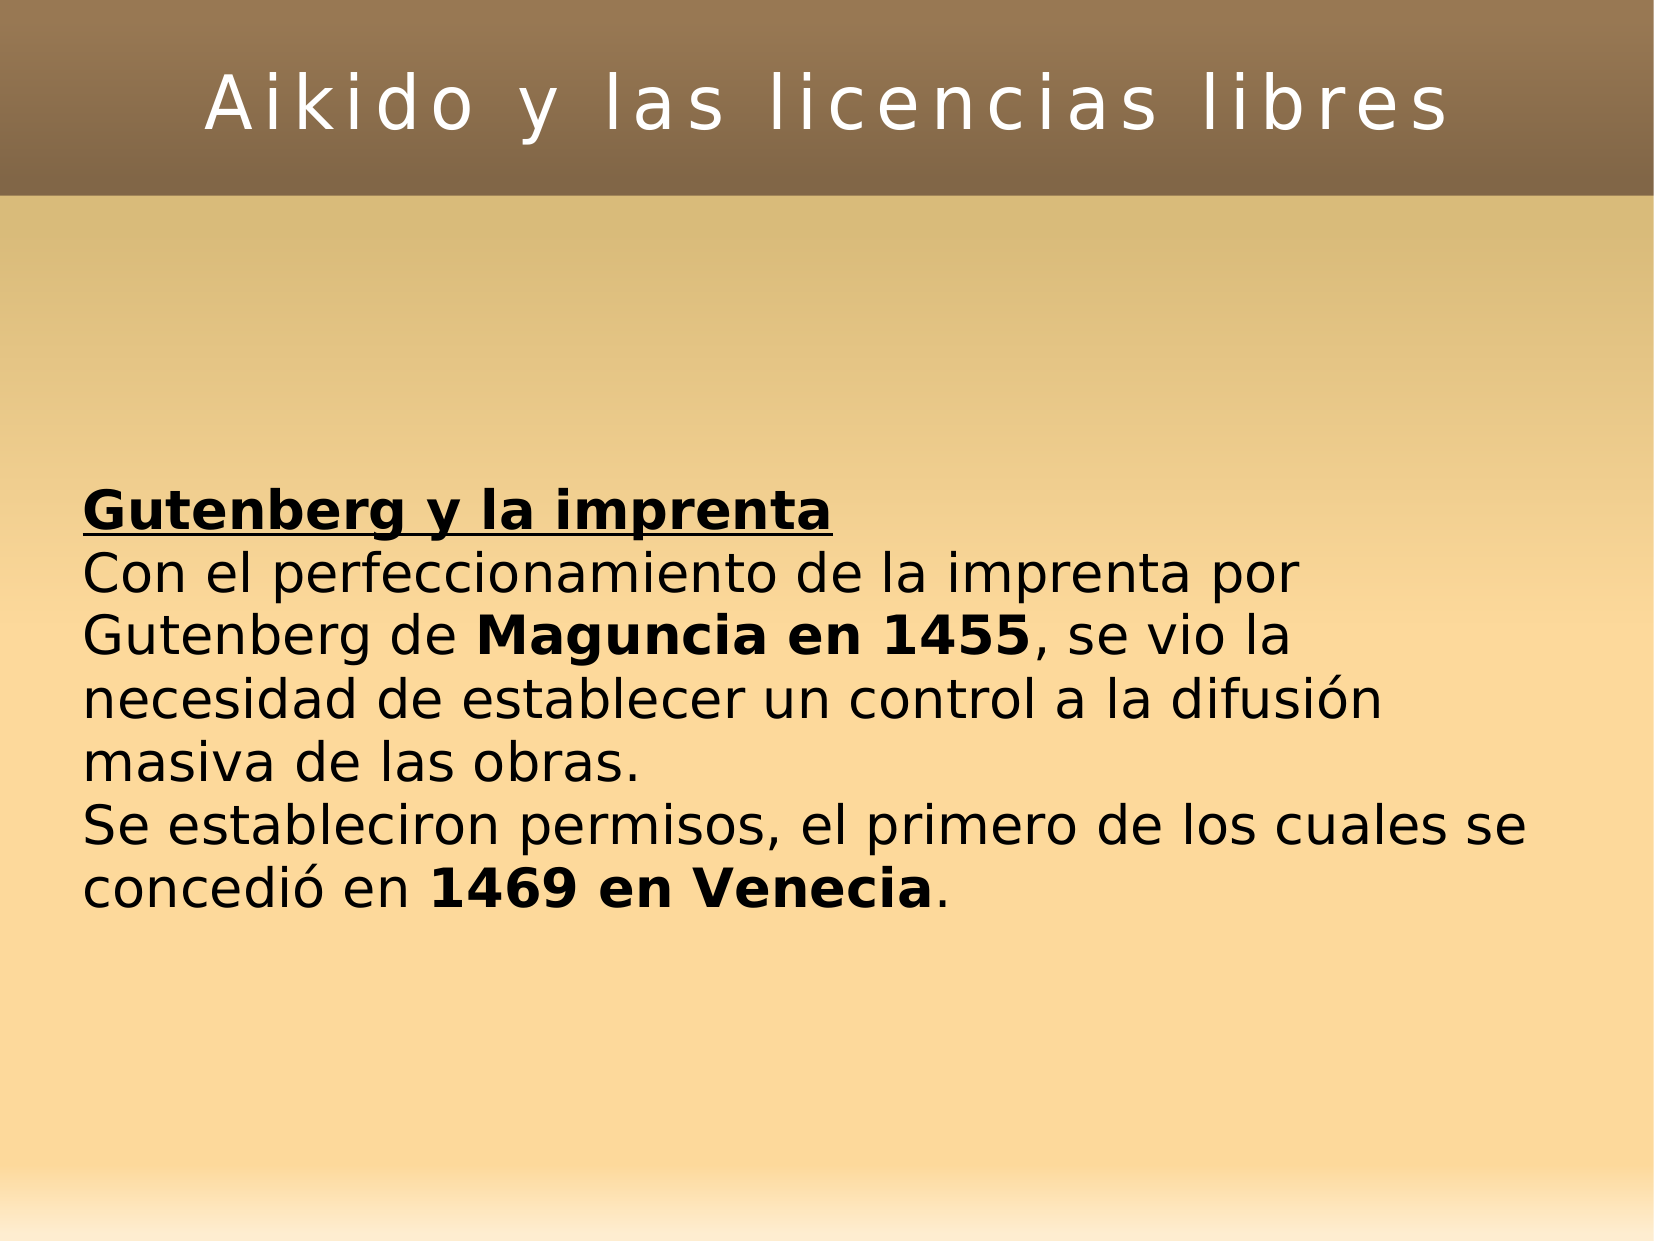

# Aikido y las licencias libres
Gutenberg y la imprenta
Con el perfeccionamiento de la imprenta por Gutenberg de Maguncia en 1455, se vio la necesidad de establecer un control a la difusión masiva de las obras.
Se estableciron permisos, el primero de los cuales se concedió en 1469 en Venecia.